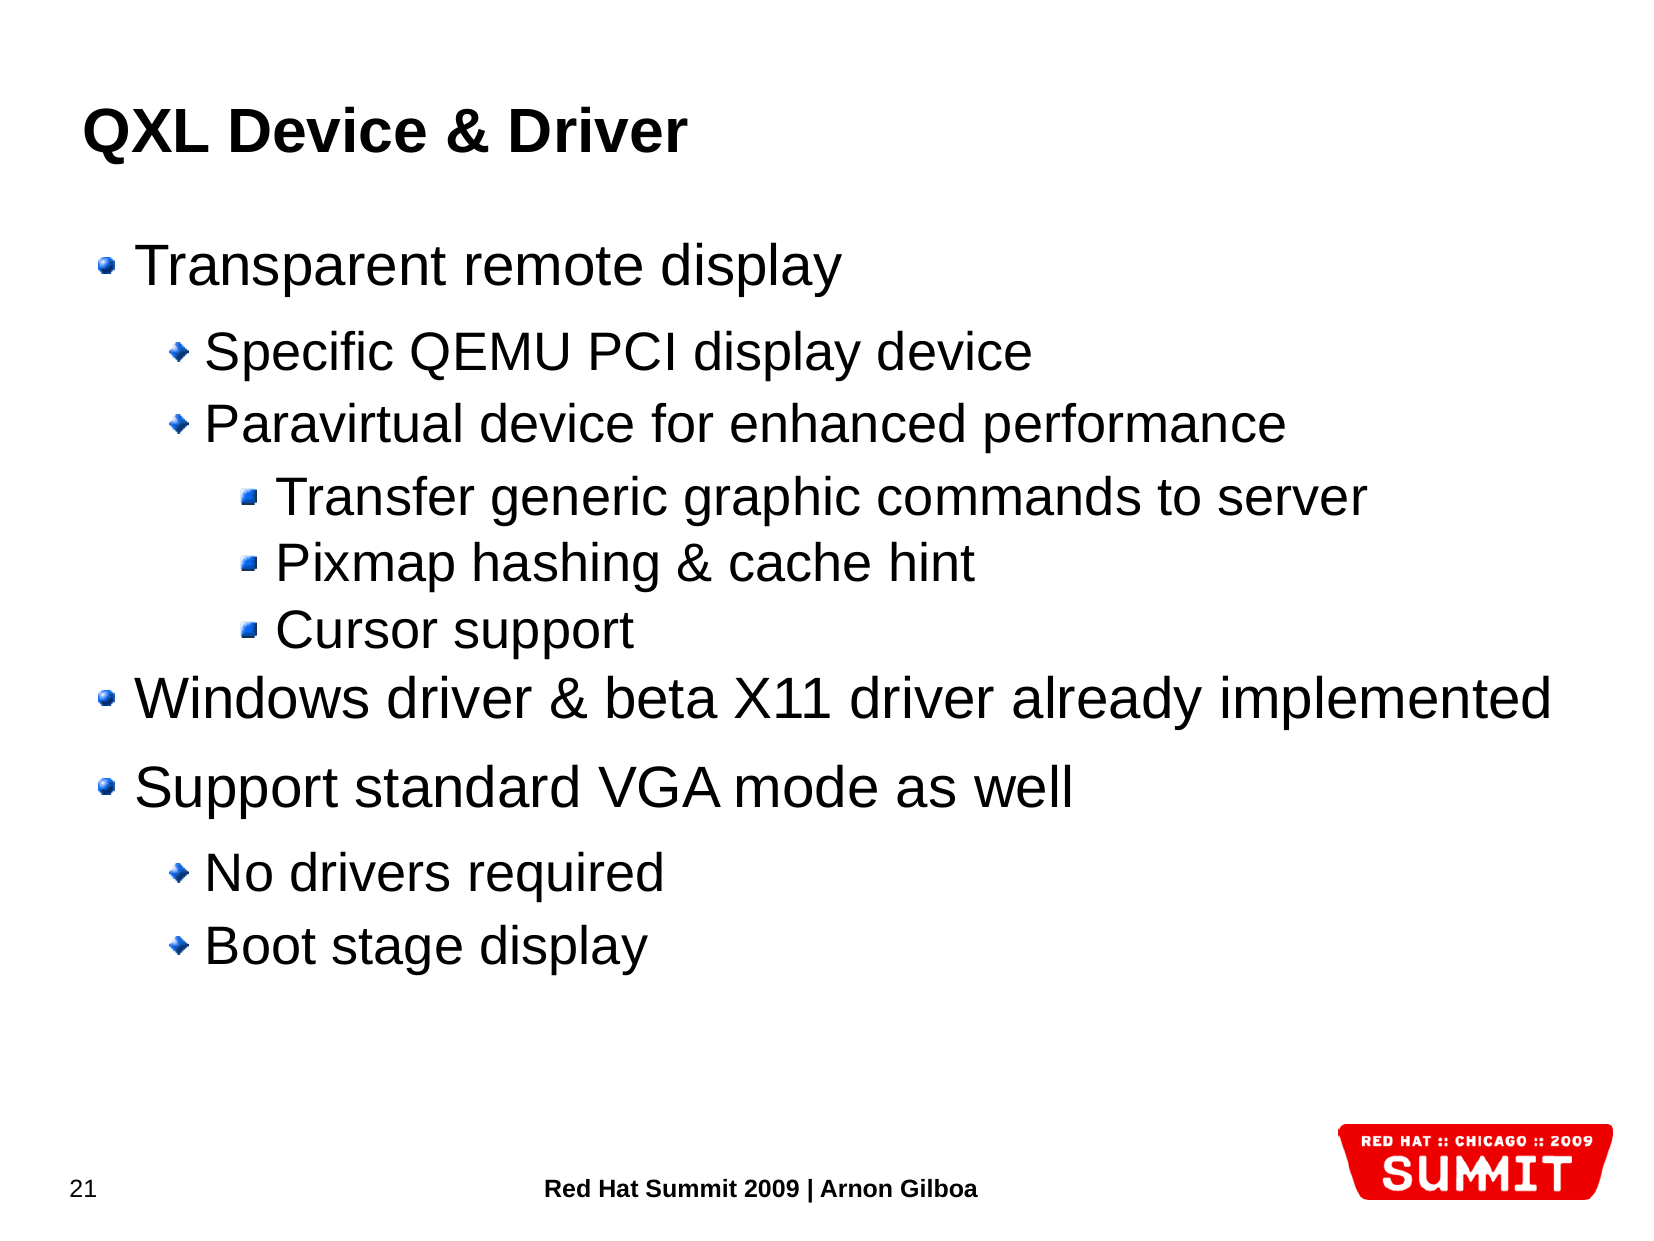

# QXL Device & Driver
Transparent remote display
Specific QEMU PCI display device
Paravirtual device for enhanced performance
Transfer generic graphic commands to server
Pixmap hashing & cache hint
Cursor support
Windows driver & beta X11 driver already implemented
Support standard VGA mode as well
No drivers required
Boot stage display